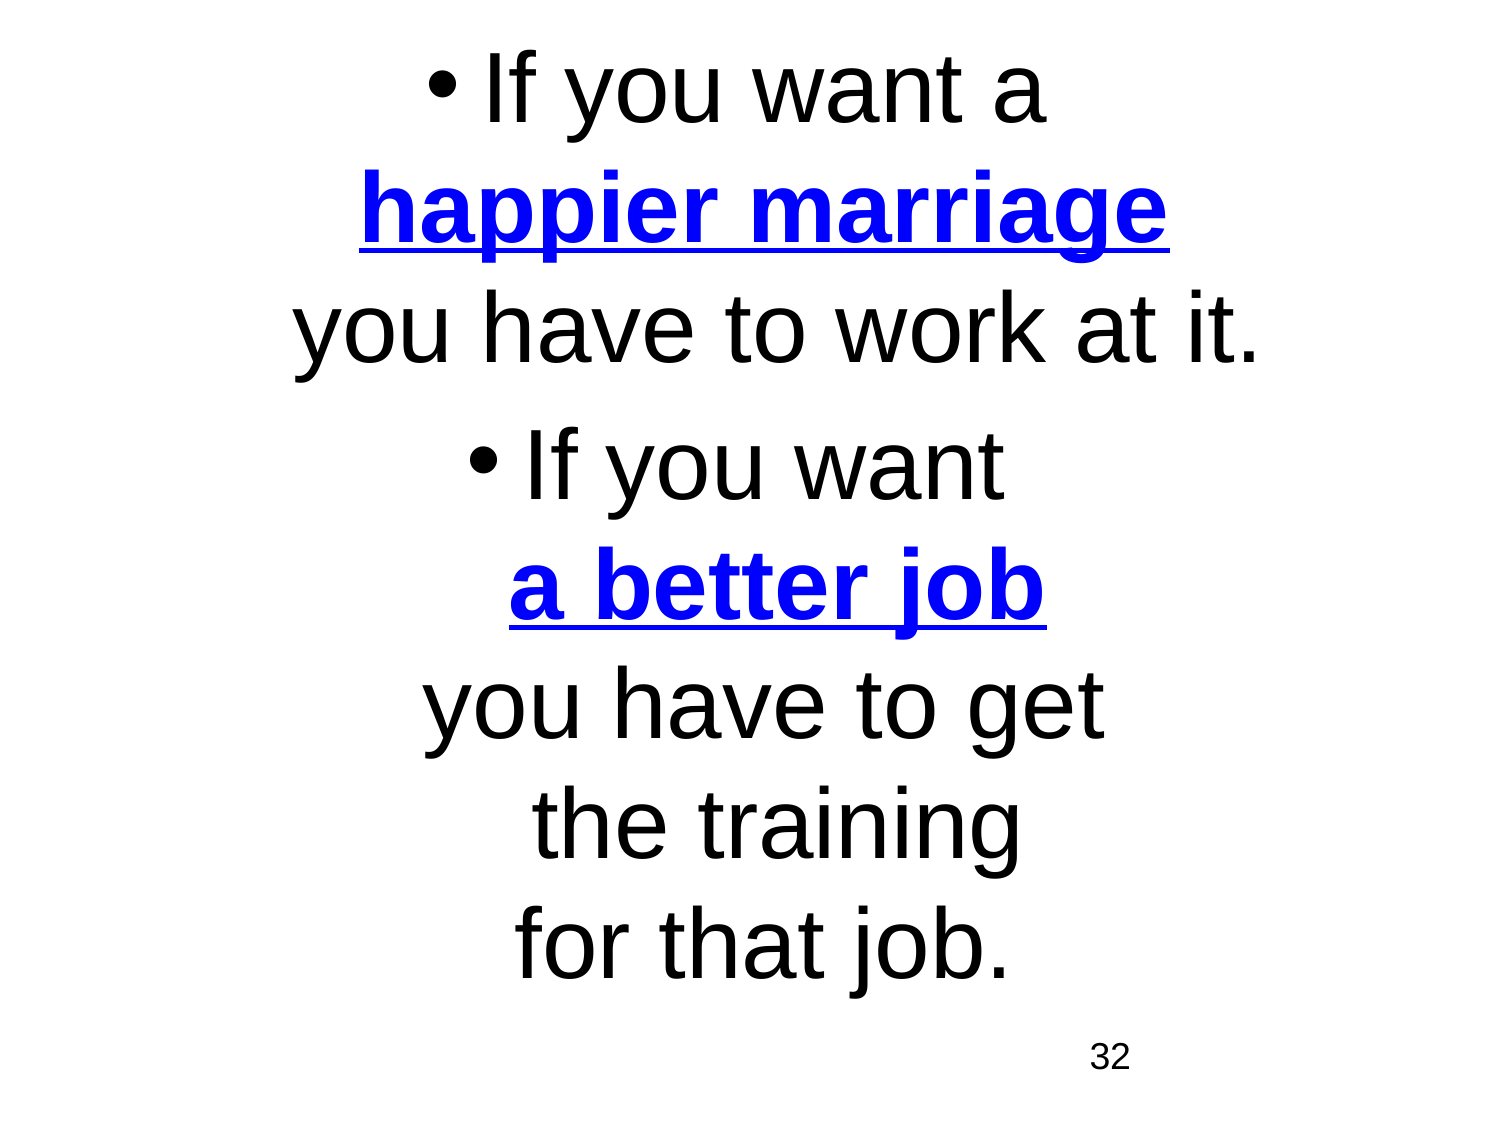

# If you want a happier marriage you have to work at it.
If you want
a better job
you have to get
the training
for that job.
32